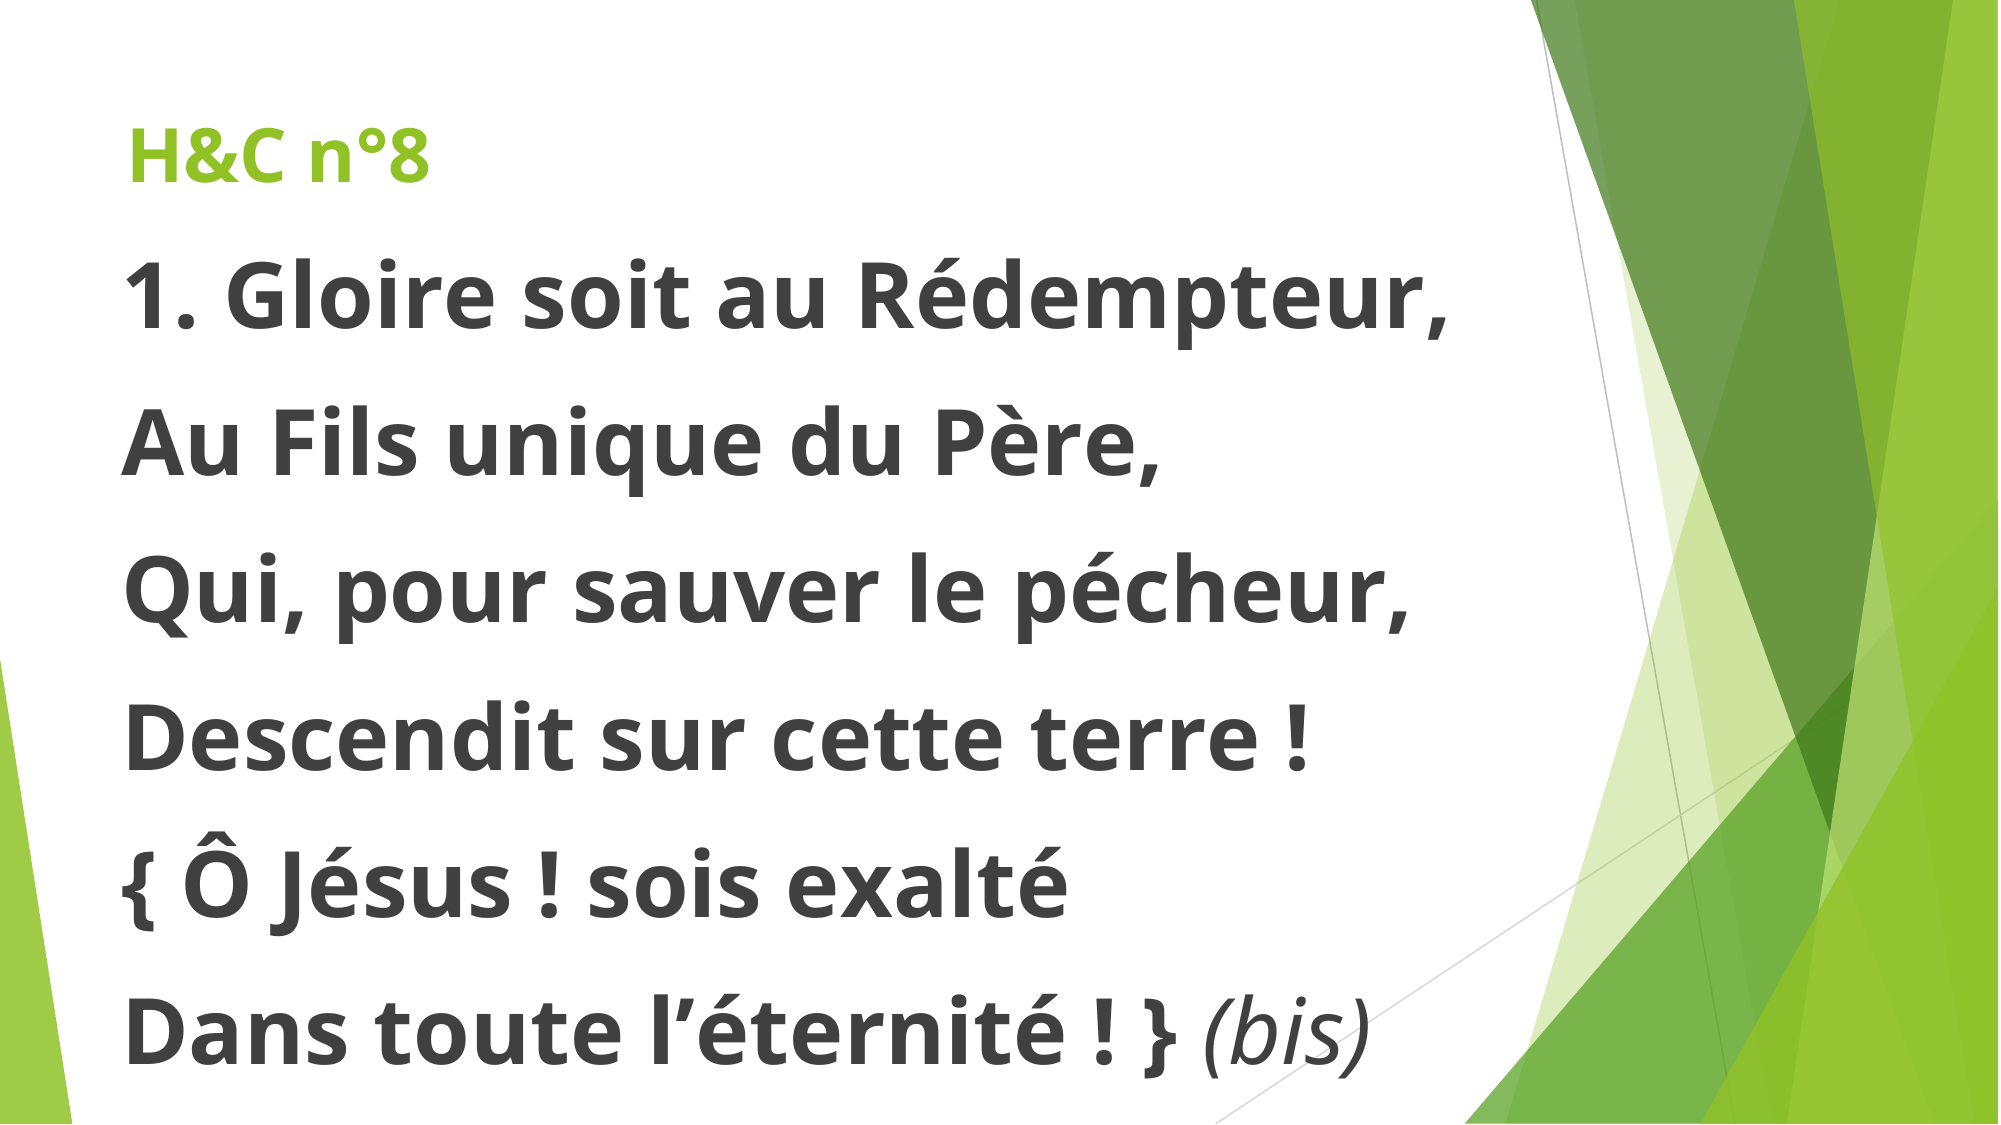

H&C n°8
1. Gloire soit au Rédempteur,
Au Fils unique du Père,
Qui, pour sauver le pécheur,
Descendit sur cette terre !
{ Ô Jésus ! sois exalté
Dans toute l’éternité ! } (bis)